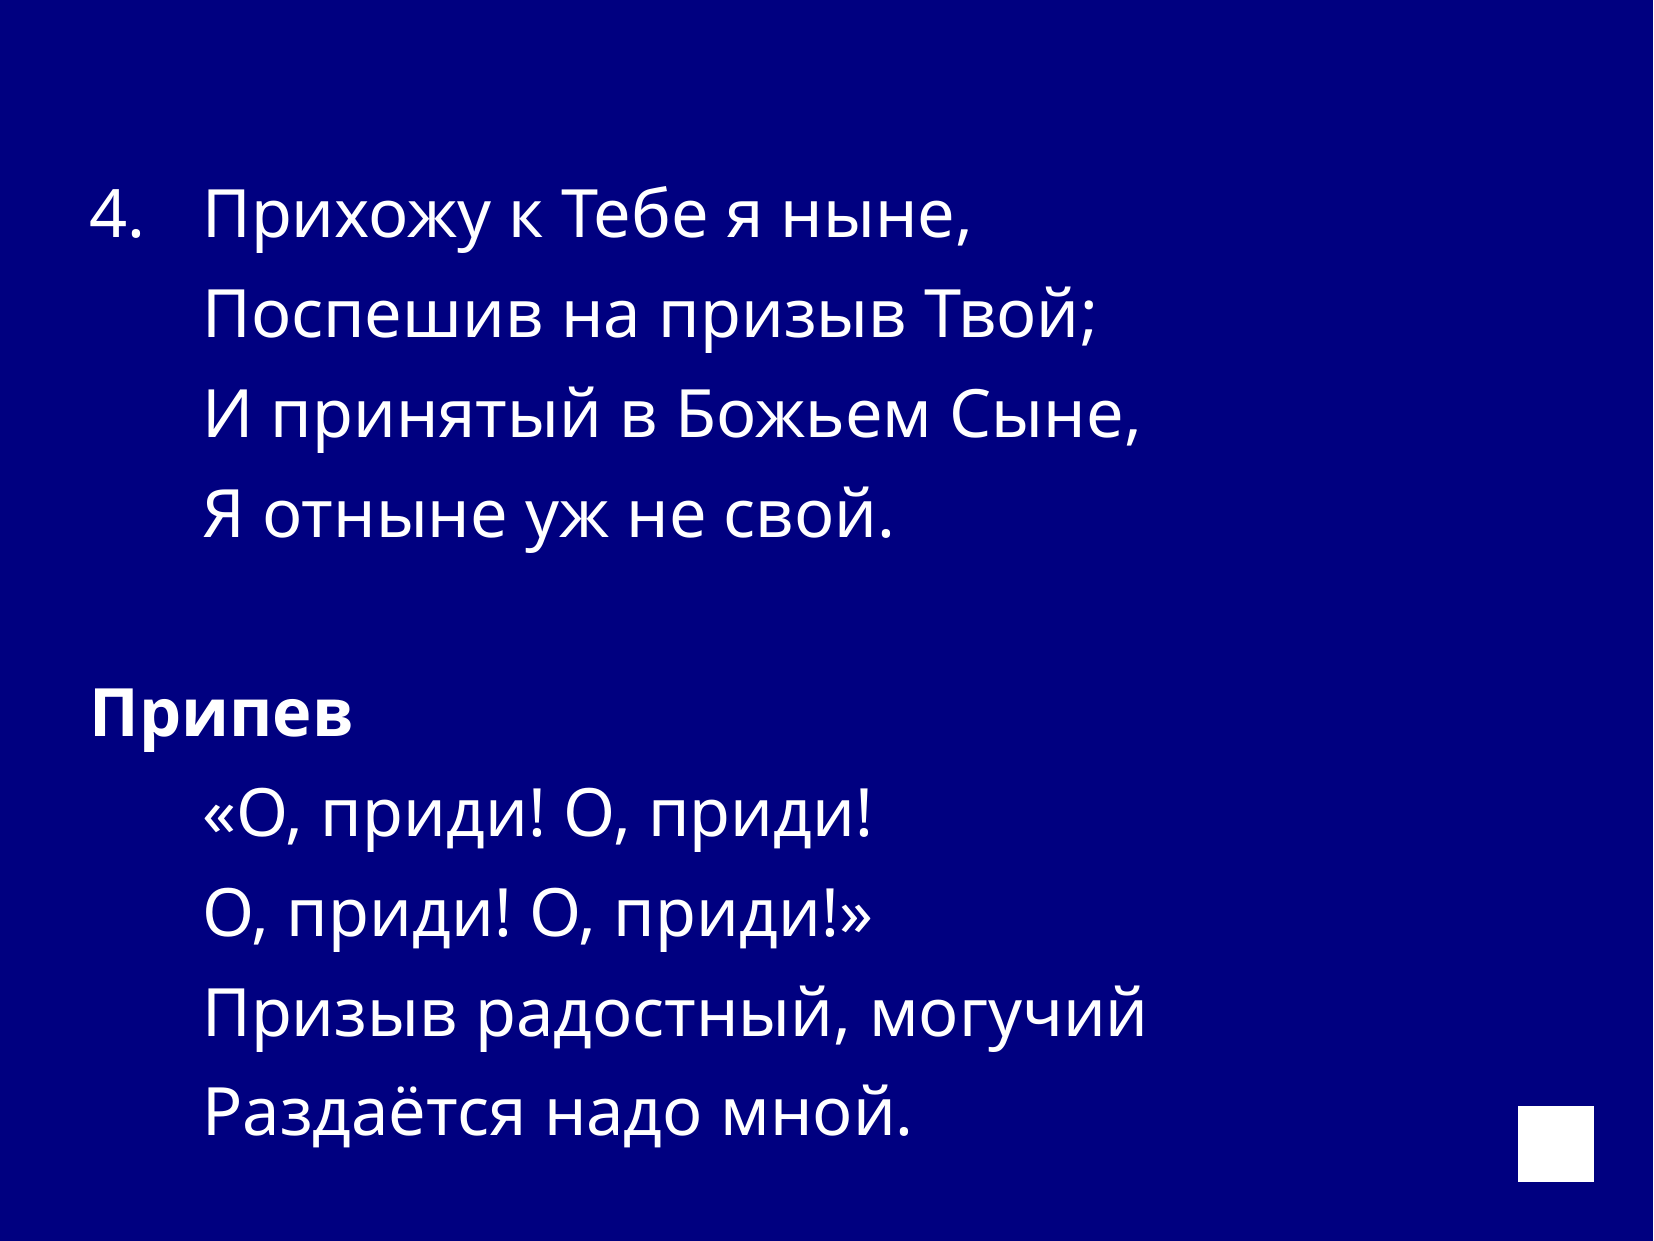

4.	Прихожу к Тебе я ныне,
	Поспешив на призыв Твой;
	И принятый в Божьем Сыне,
	Я отныне уж не свой.
Припев
	«О, приди! О, приди!
	О, приди! О, приди!»
	Призыв радостный, могучий
	Раздаётся надо мной.